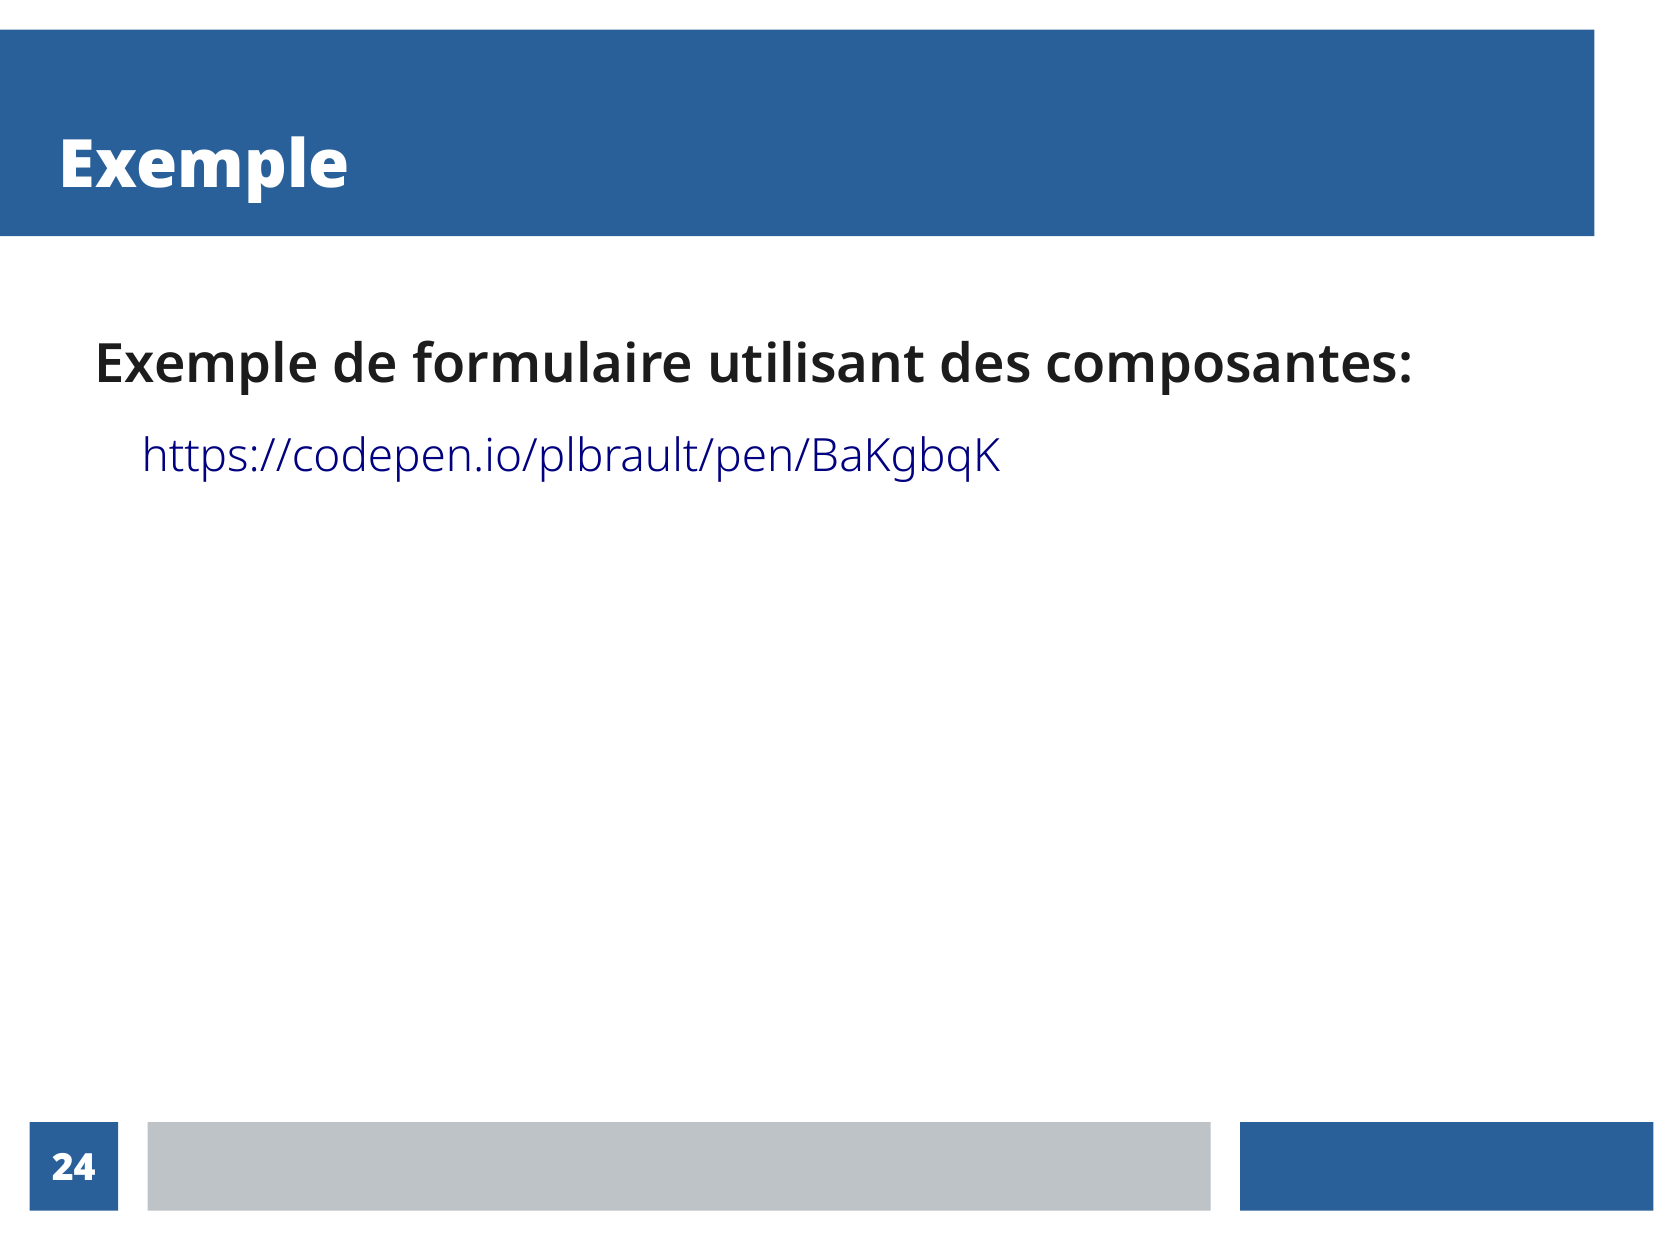

# Exemple
Exemple de formulaire utilisant des composantes:
https://codepen.io/plbrault/pen/BaKgbqK
24